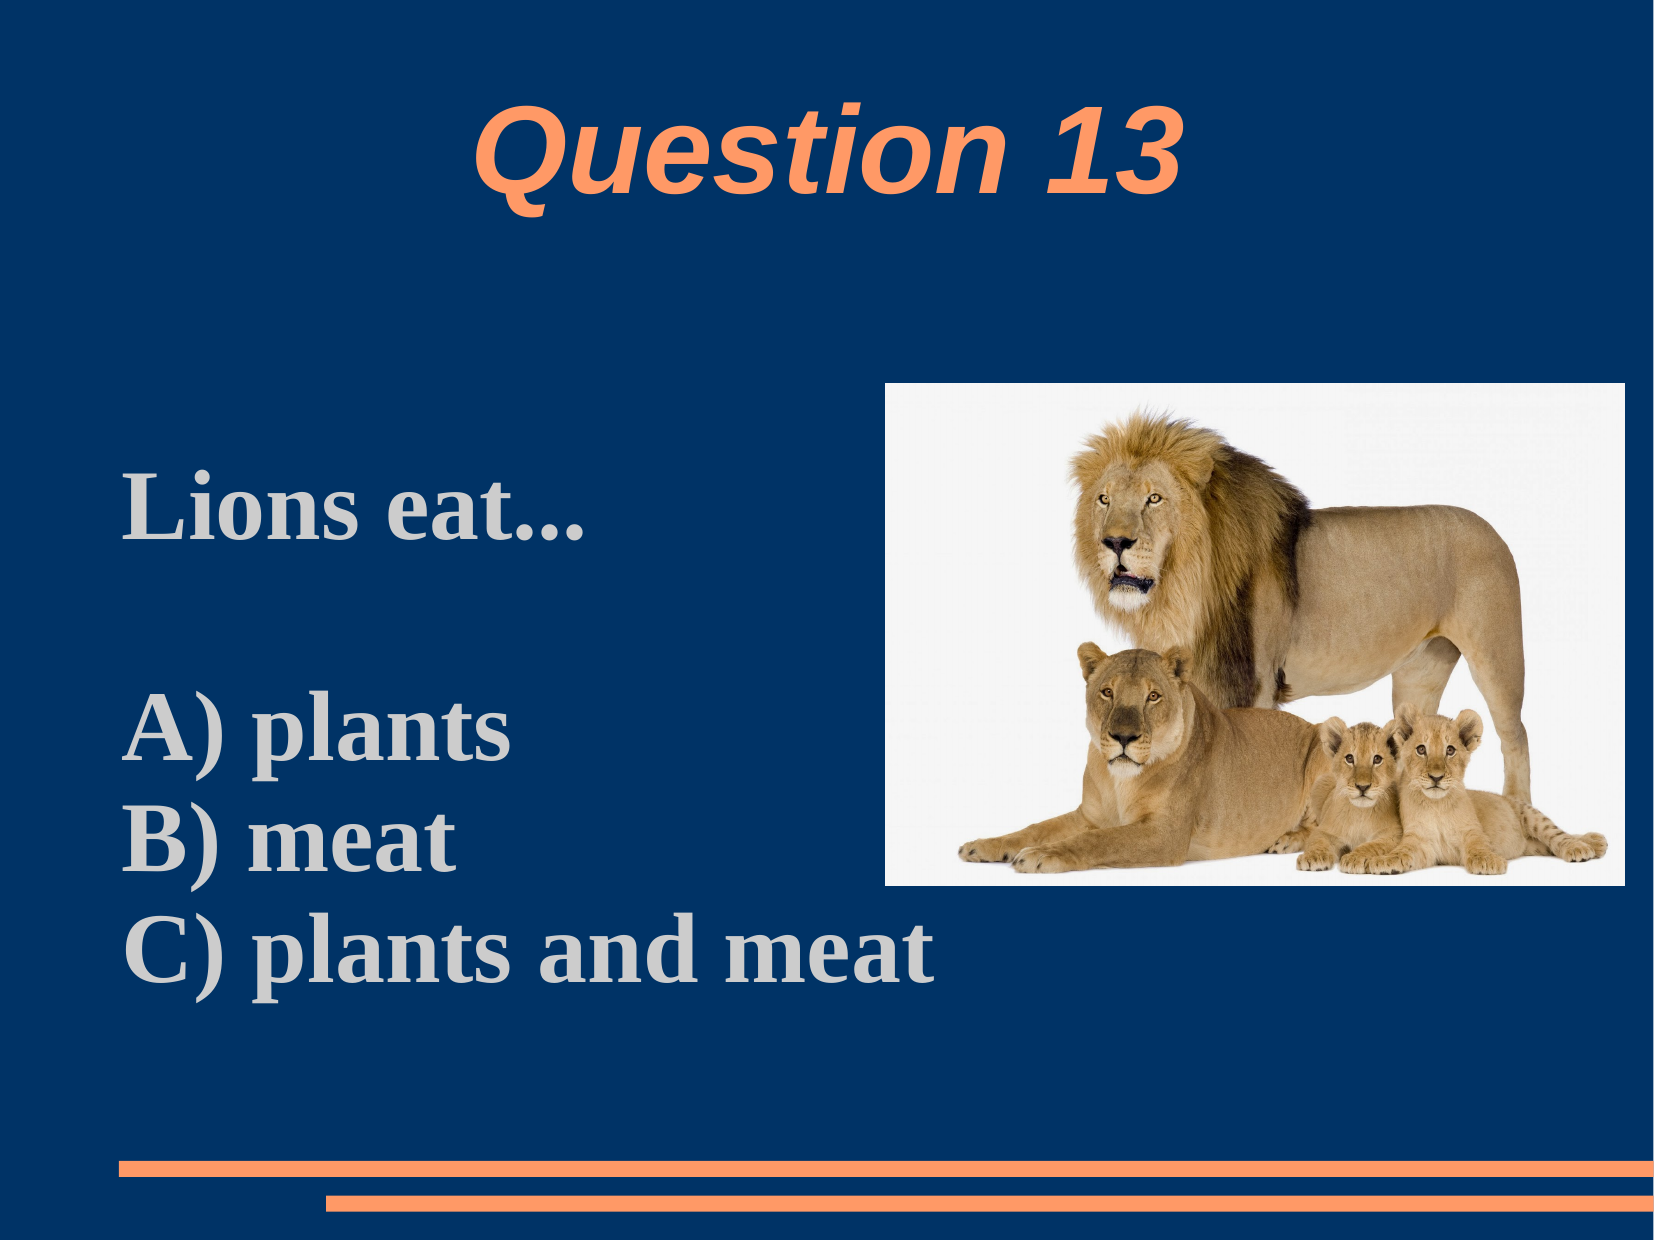

# Question 13
Lions eat...
A) plants
B) meat
C) plants and meat